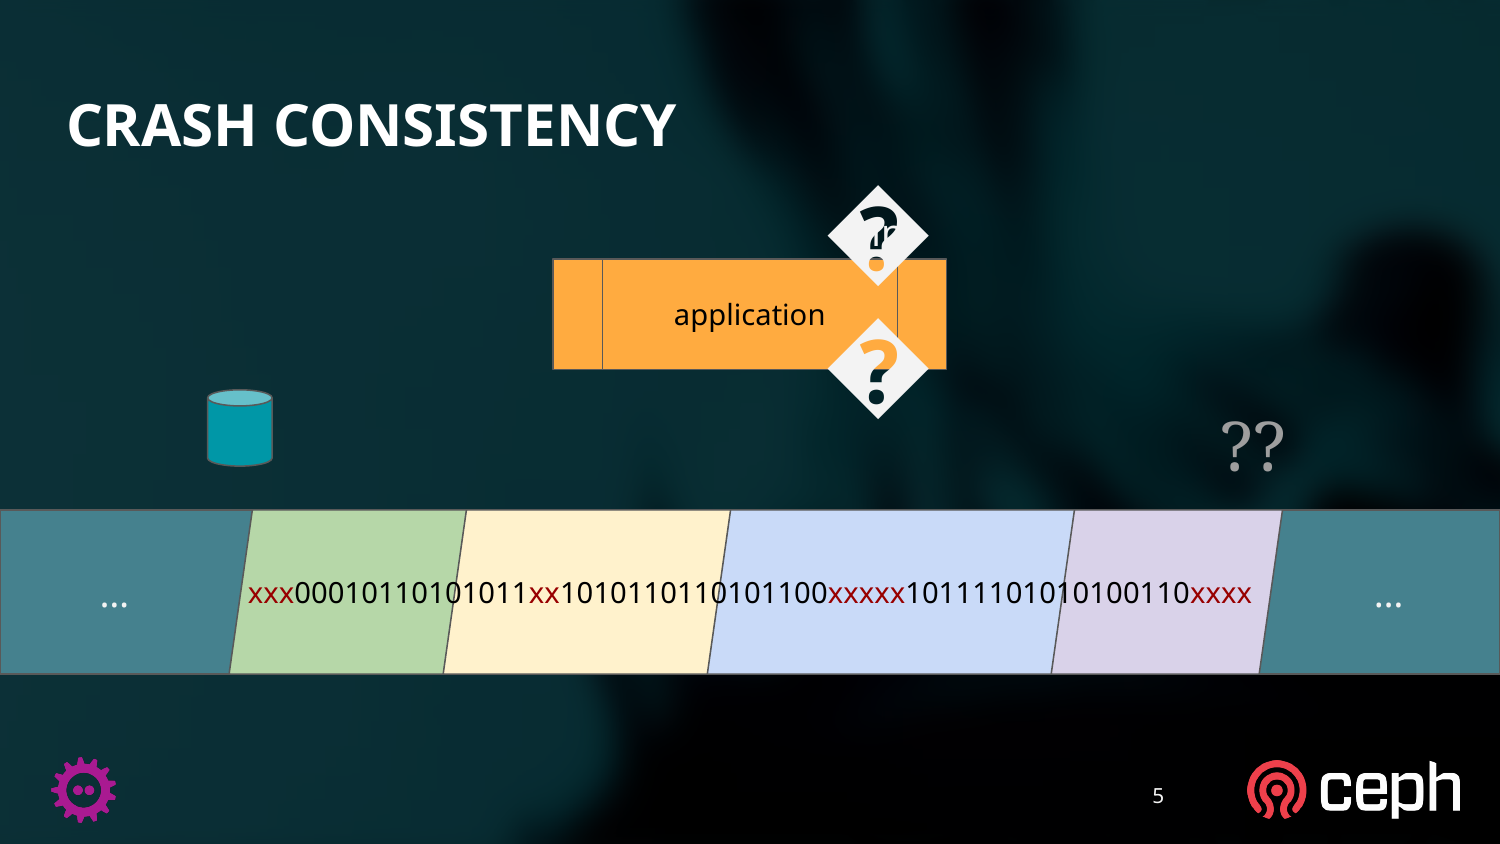

# CRASH CONSISTENCY
🪦
rip
application
⁇
xxx00010110101011xx1010110110101100xxxxx10111101010100110xxxx
…
…